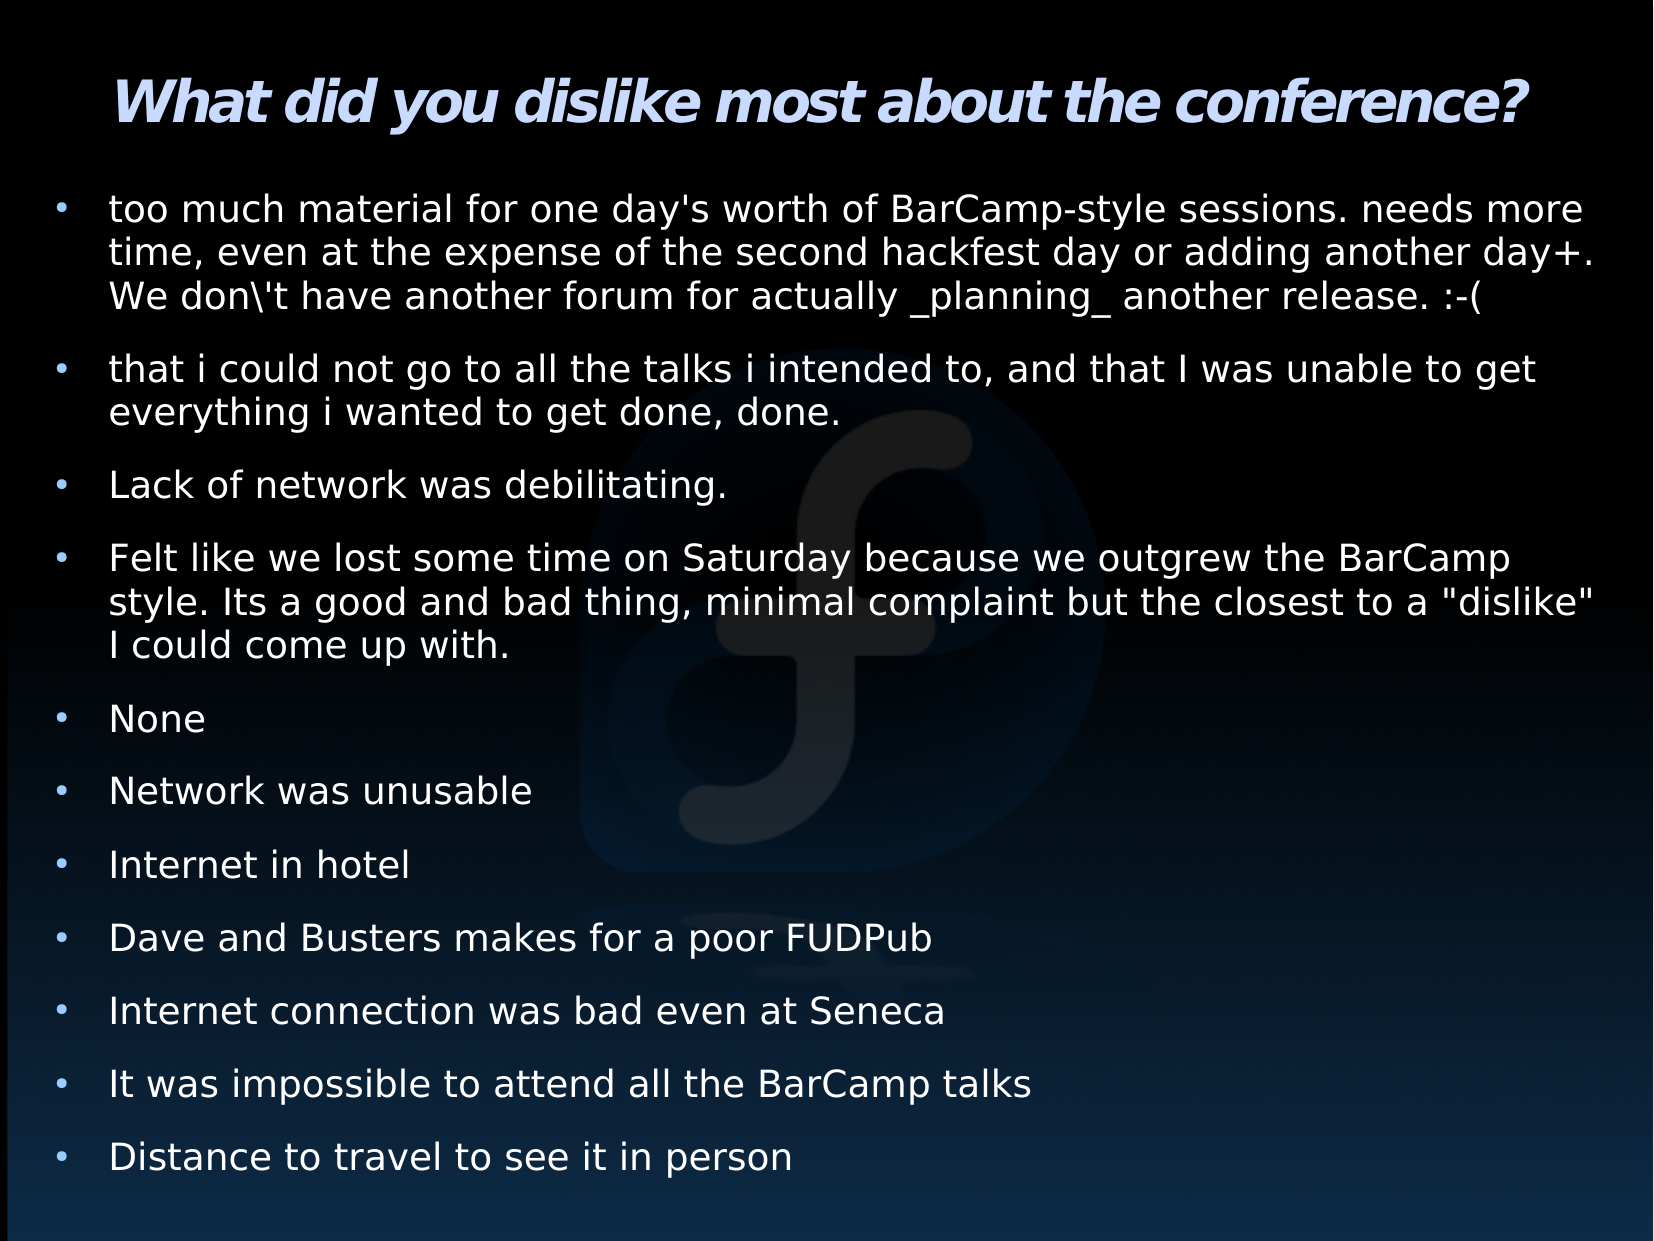

# What did you dislike most about the conference?
too much material for one day's worth of BarCamp-style sessions. needs more time, even at the expense of the second hackfest day or adding another day+. We don\'t have another forum for actually _planning_ another release. :-(
that i could not go to all the talks i intended to, and that I was unable to get everything i wanted to get done, done.
Lack of network was debilitating.
Felt like we lost some time on Saturday because we outgrew the BarCamp style. Its a good and bad thing, minimal complaint but the closest to a "dislike" I could come up with.
None
Network was unusable
Internet in hotel
Dave and Busters makes for a poor FUDPub
Internet connection was bad even at Seneca
It was impossible to attend all the BarCamp talks
Distance to travel to see it in person